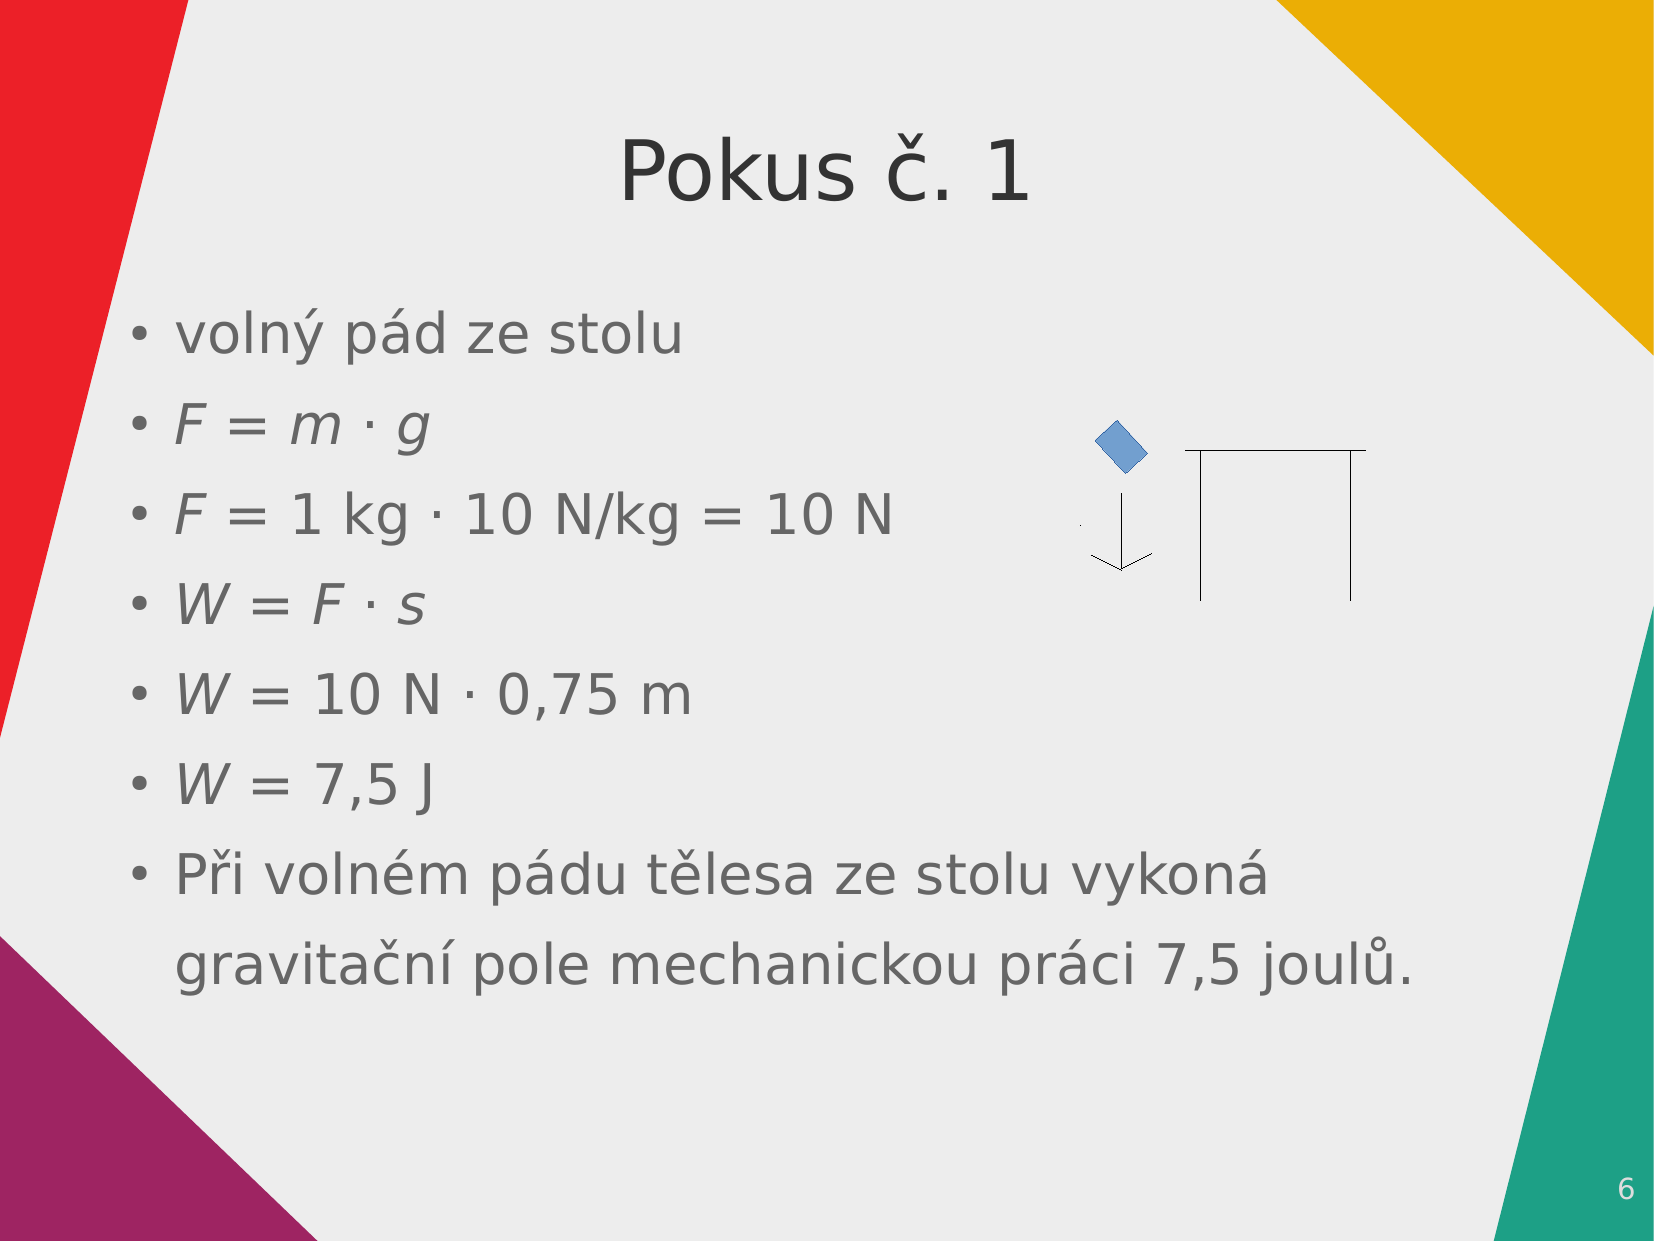

# Pokus č. 1
volný pád ze stolu
F = m · g
F = 1 kg · 10 N/kg = 10 N
W = F · s
W = 10 N · 0,75 m
W = 7,5 J
Při volném pádu tělesa ze stolu vykoná
gravitační pole mechanickou práci 7,5 joulů.
6